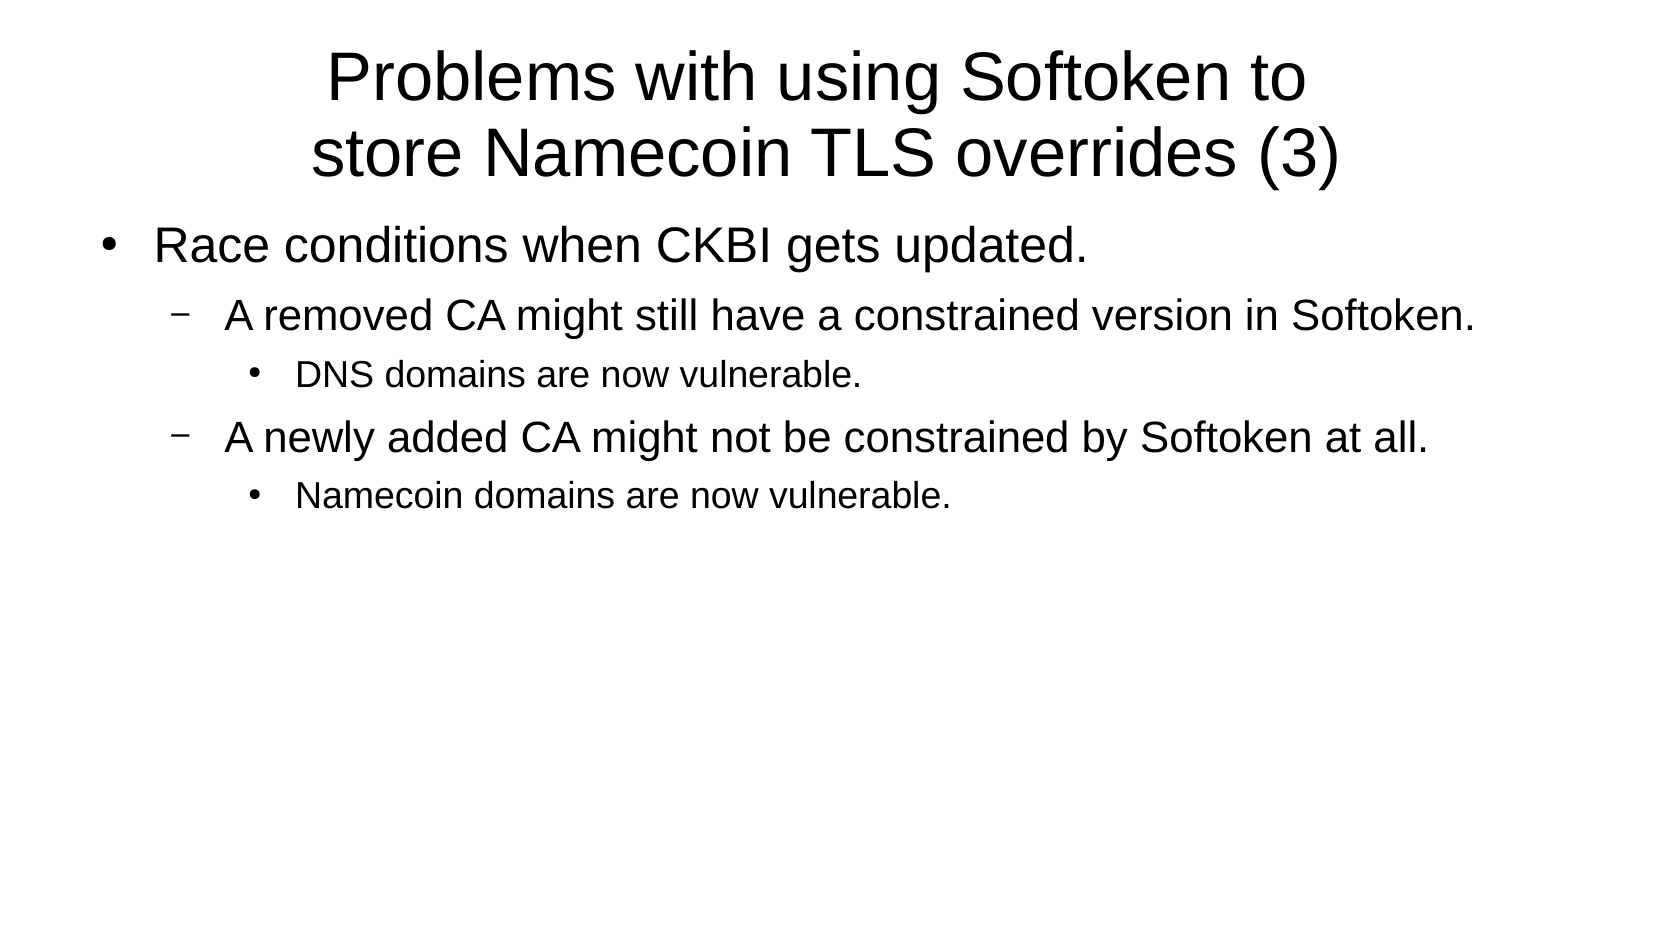

# Problems with using Softoken to store Namecoin TLS overrides (3)
Race conditions when CKBI gets updated.
A removed CA might still have a constrained version in Softoken.
DNS domains are now vulnerable.
A newly added CA might not be constrained by Softoken at all.
Namecoin domains are now vulnerable.